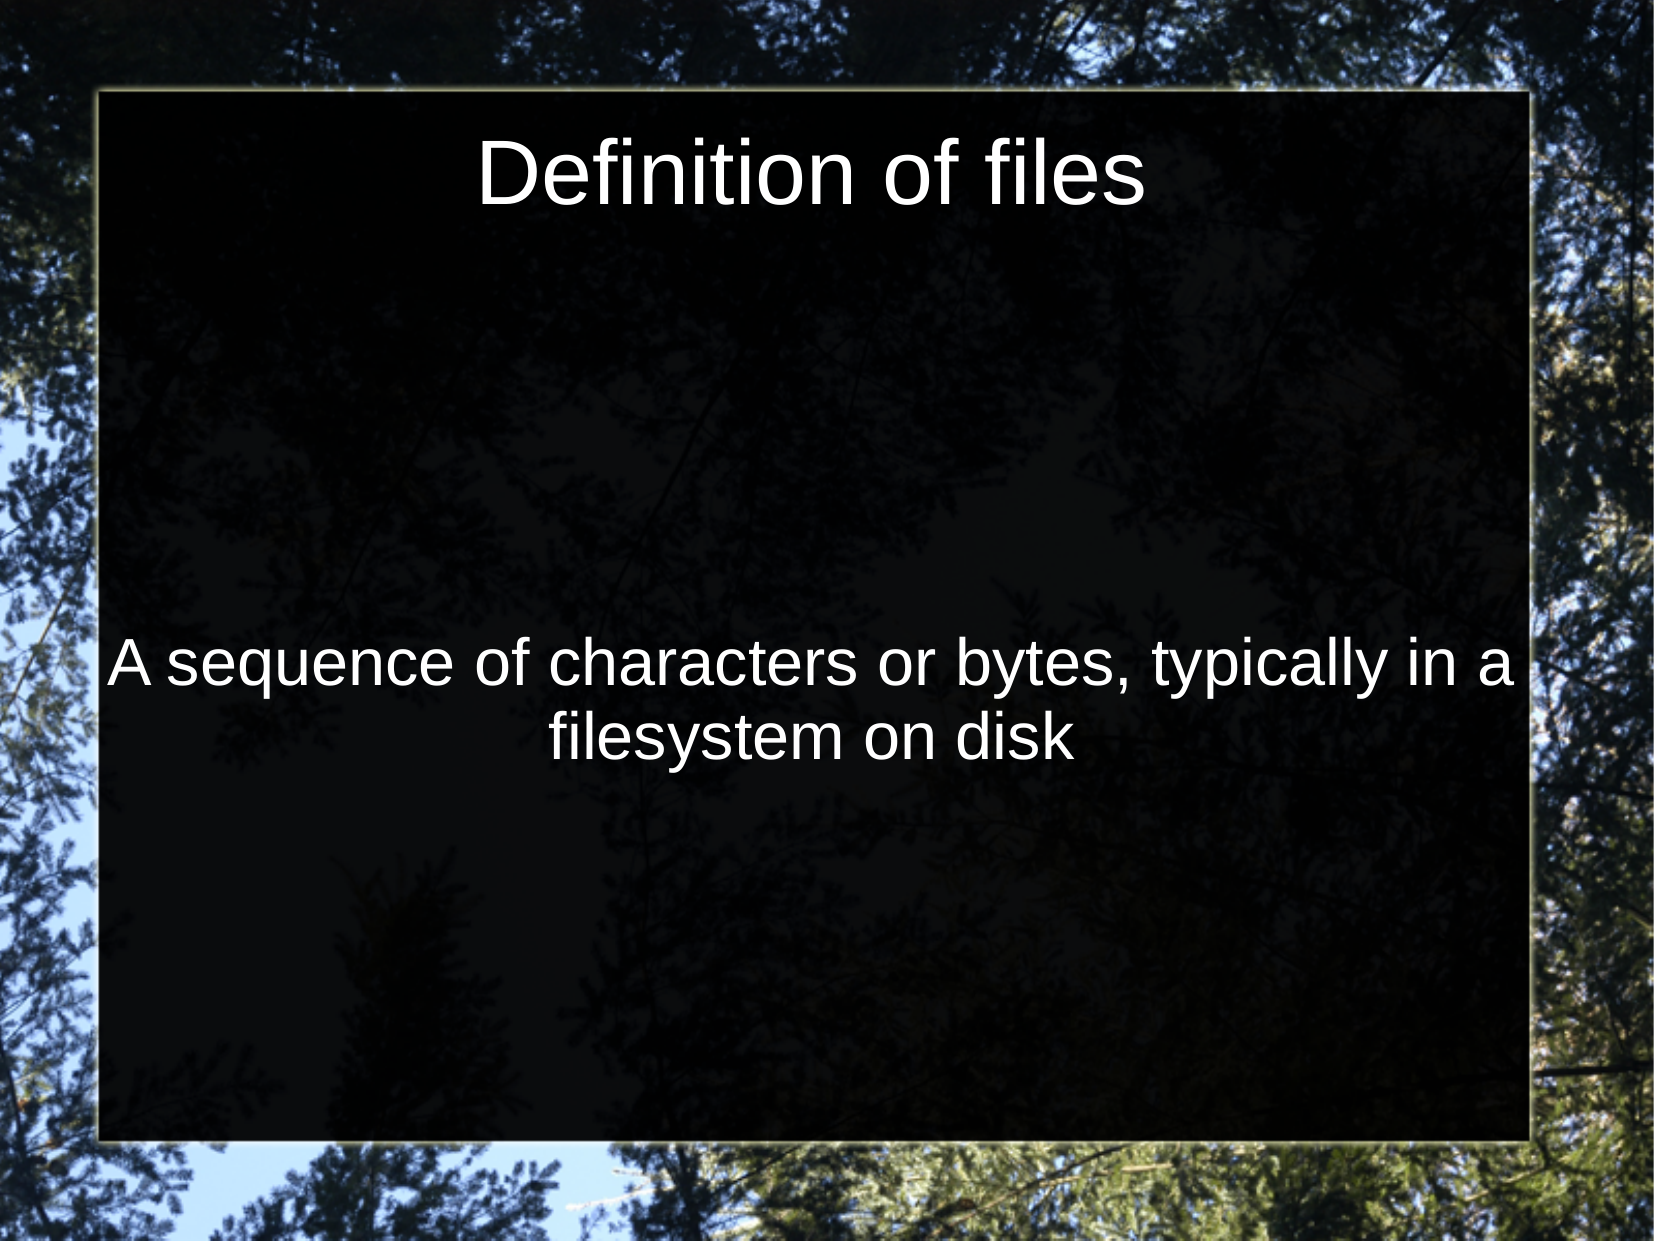

# Definition of files
A sequence of characters or bytes, typically in a filesystem on disk